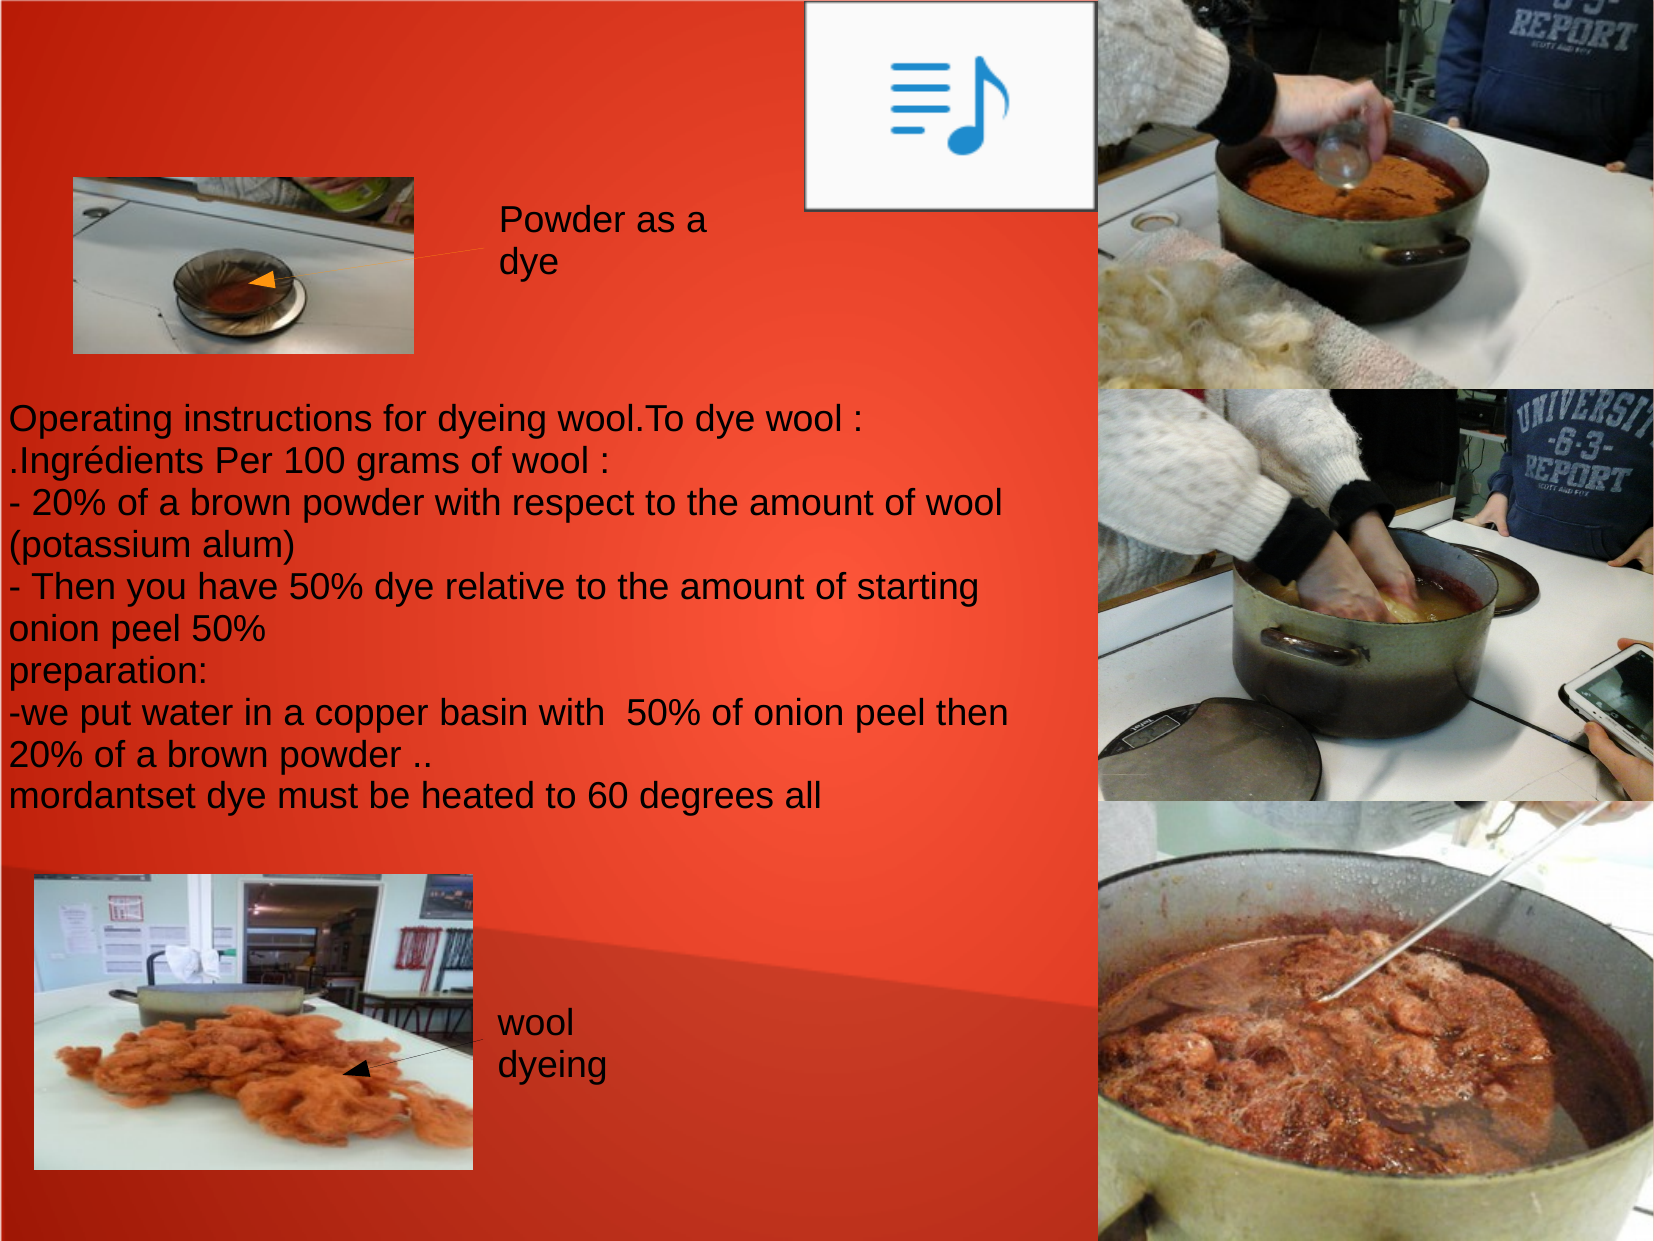

Powder as a dye
Operating instructions for dyeing wool.To dye wool :
.Ingrédients Per 100 grams of wool :
- 20% of a brown powder with respect to the amount of wool
(potassium alum)
- Then you have 50% dye relative to the amount of starting
onion peel 50%
preparation:
-we put water in a copper basin with 50% of onion peel then
20% of a brown powder ..
mordantset dye must be heated to 60 degrees all
wool dyeing